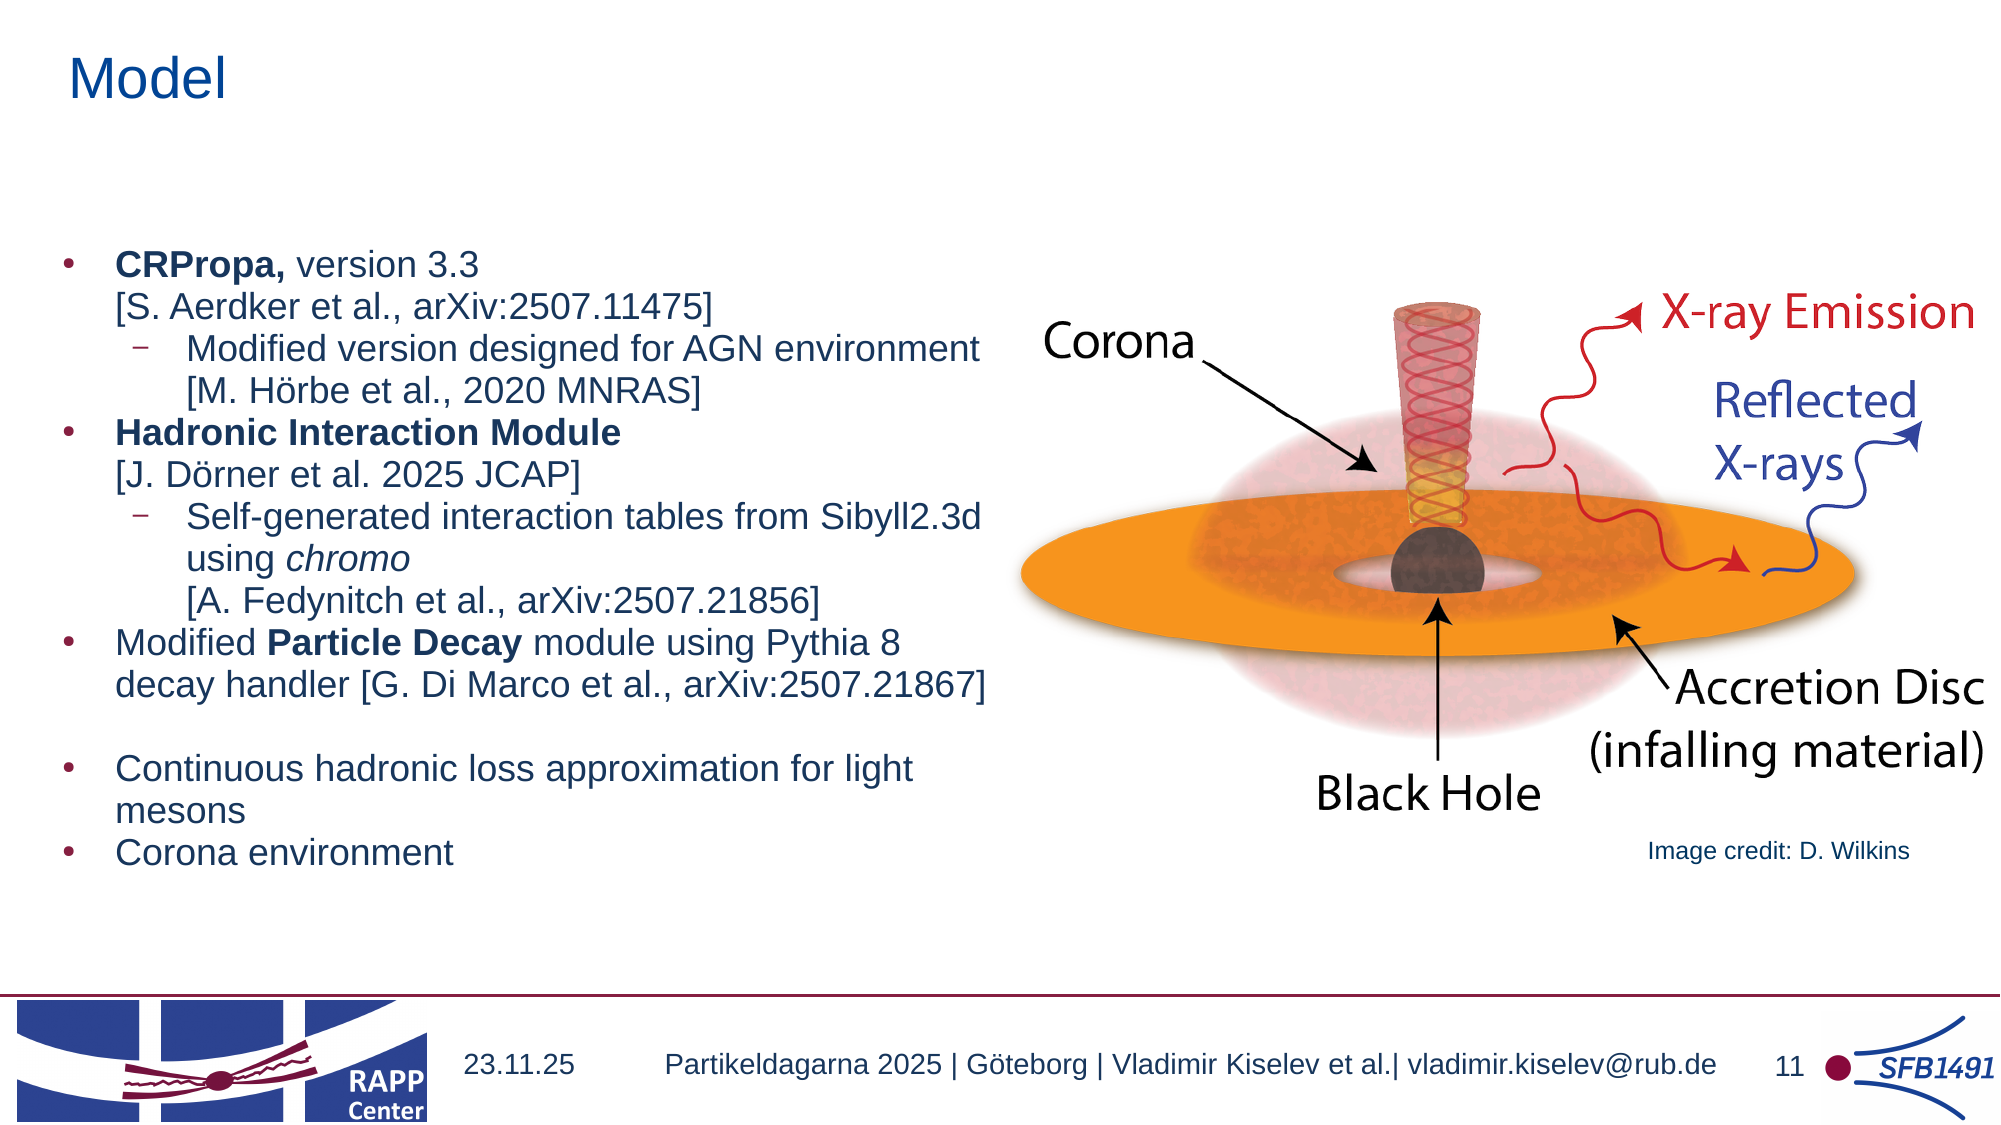

# Model
CRPropa, version 3.3
[S. Aerdker et al., arXiv:2507.11475]
Modified version designed for AGN environment [M. Hörbe et al., 2020 MNRAS]
Hadronic Interaction Module
[J. Dörner et al. 2025 JCAP]
Self-generated interaction tables from Sibyll2.3d using chromo
[A. Fedynitch et al., arXiv:2507.21856]
Modified Particle Decay module using Pythia 8 decay handler [G. Di Marco et al., arXiv:2507.21867]
Continuous hadronic loss approximation for light mesons
Corona environment
Image credit: D. Wilkins
23.11.25
Partikeldagarna 2025 | Göteborg | Vladimir Kiselev et al.| vladimir.kiselev@rub.de